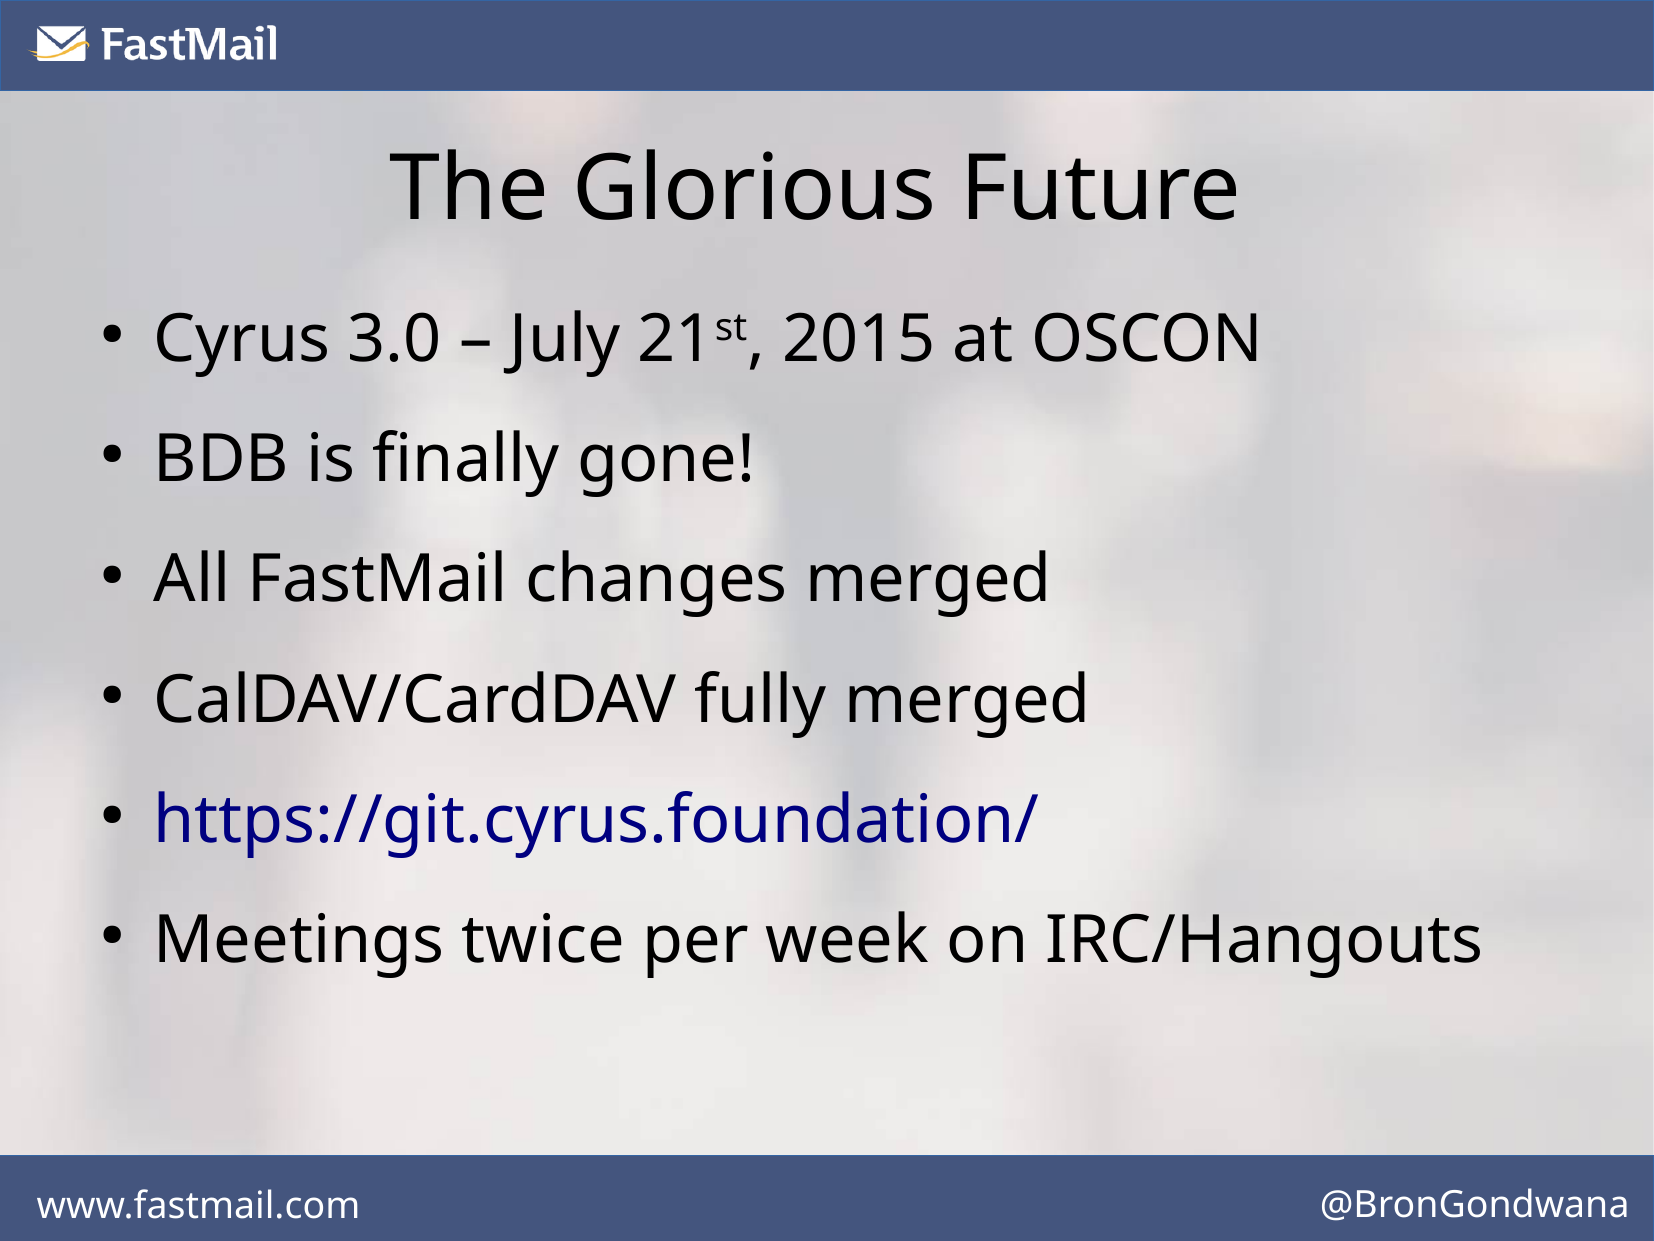

# The Glorious Future
Cyrus 3.0 – July 21st, 2015 at OSCON
BDB is finally gone!
All FastMail changes merged
CalDAV/CardDAV fully merged
https://git.cyrus.foundation/
Meetings twice per week on IRC/Hangouts